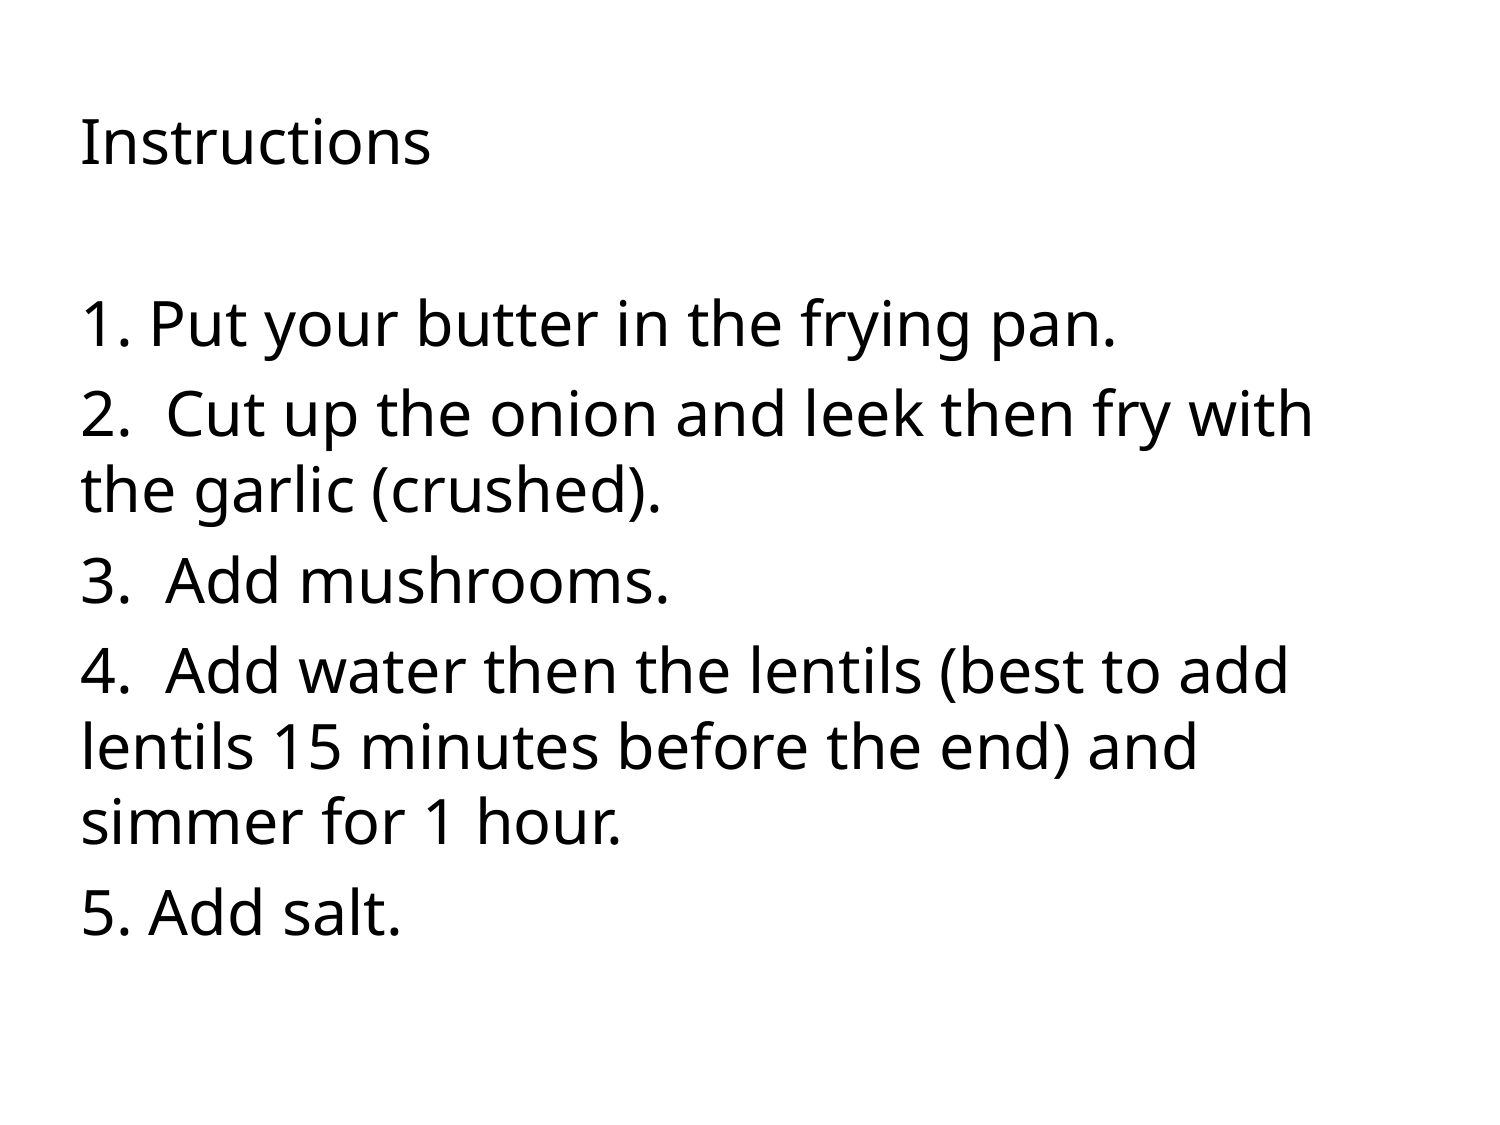

# Instructions
1. Put your butter in the frying pan.
2. Cut up the onion and leek then fry with the garlic (crushed).
3. Add mushrooms.
4. Add water then the lentils (best to add lentils 15 minutes before the end) and simmer for 1 hour.
5. Add salt.